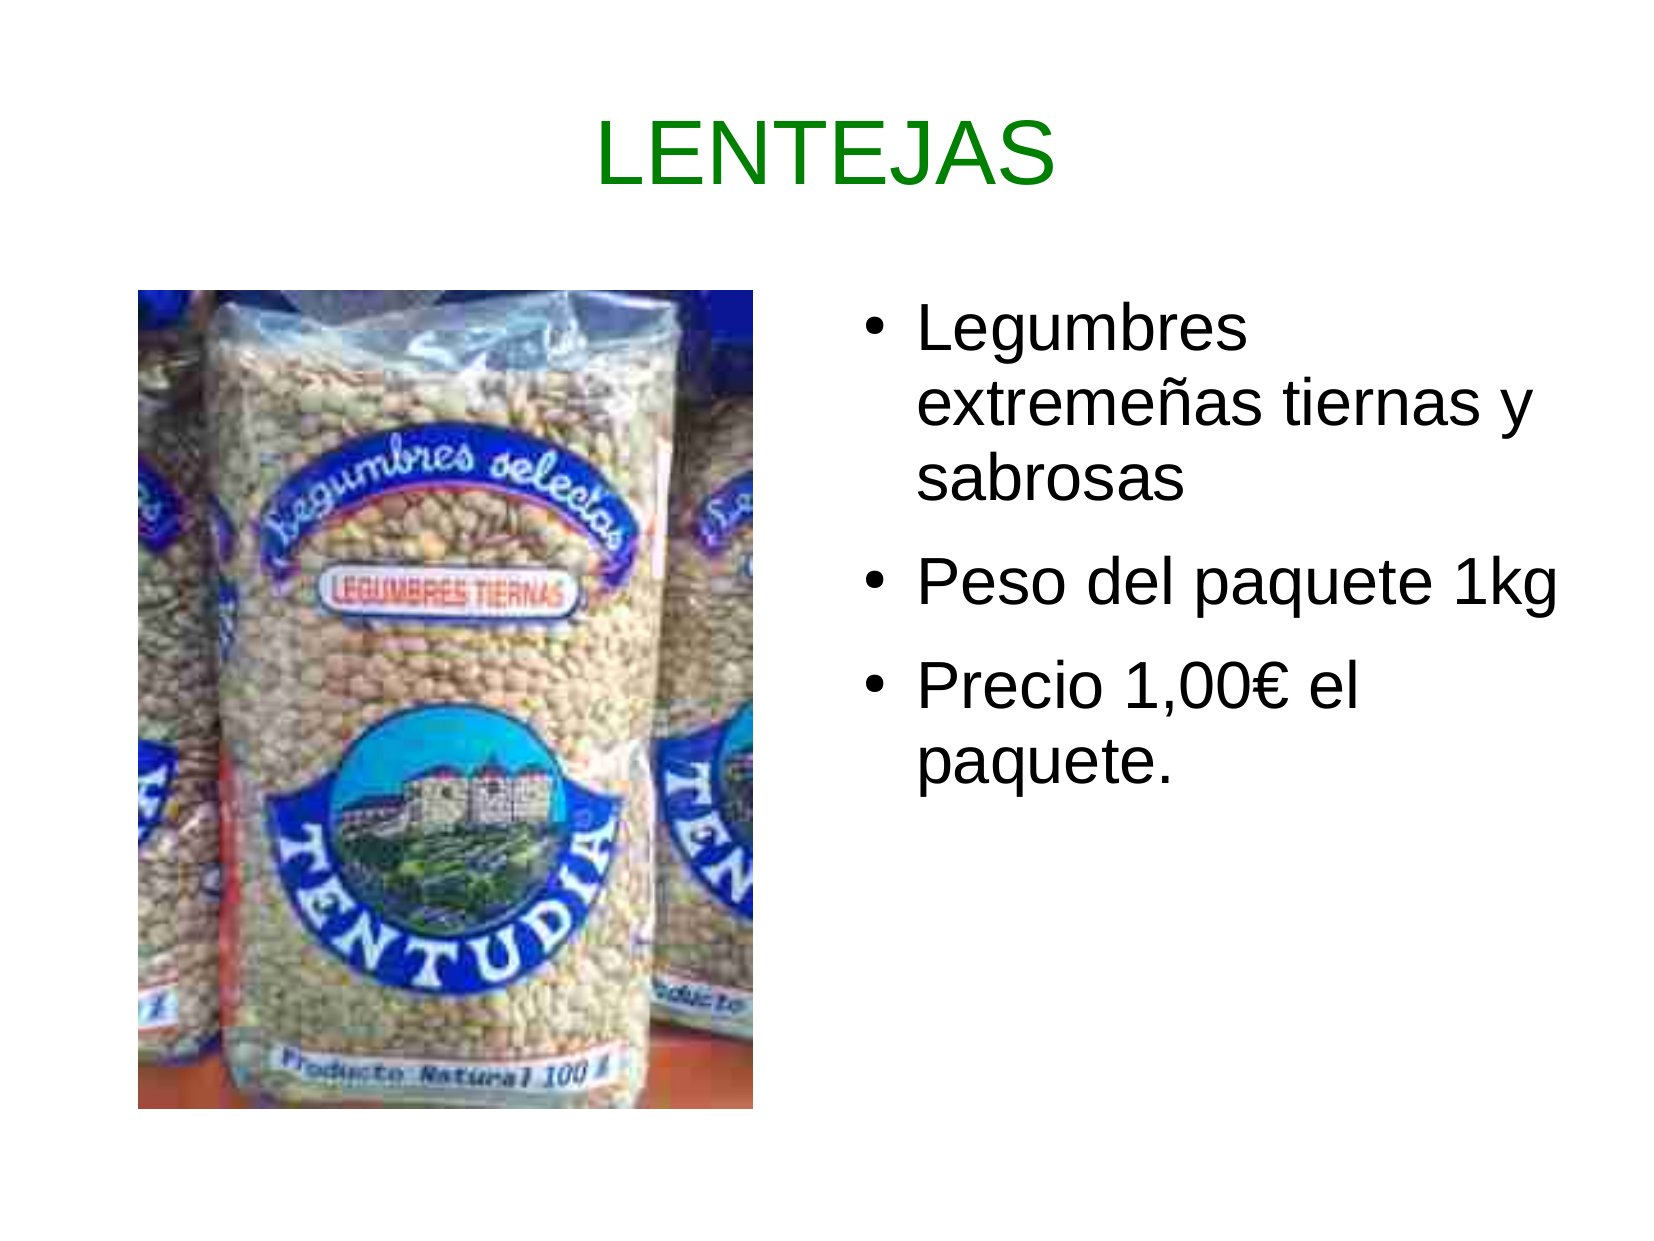

# LENTEJAS
Legumbres extremeñas tiernas y sabrosas
Peso del paquete 1kg
Precio 1,00€ el paquete.